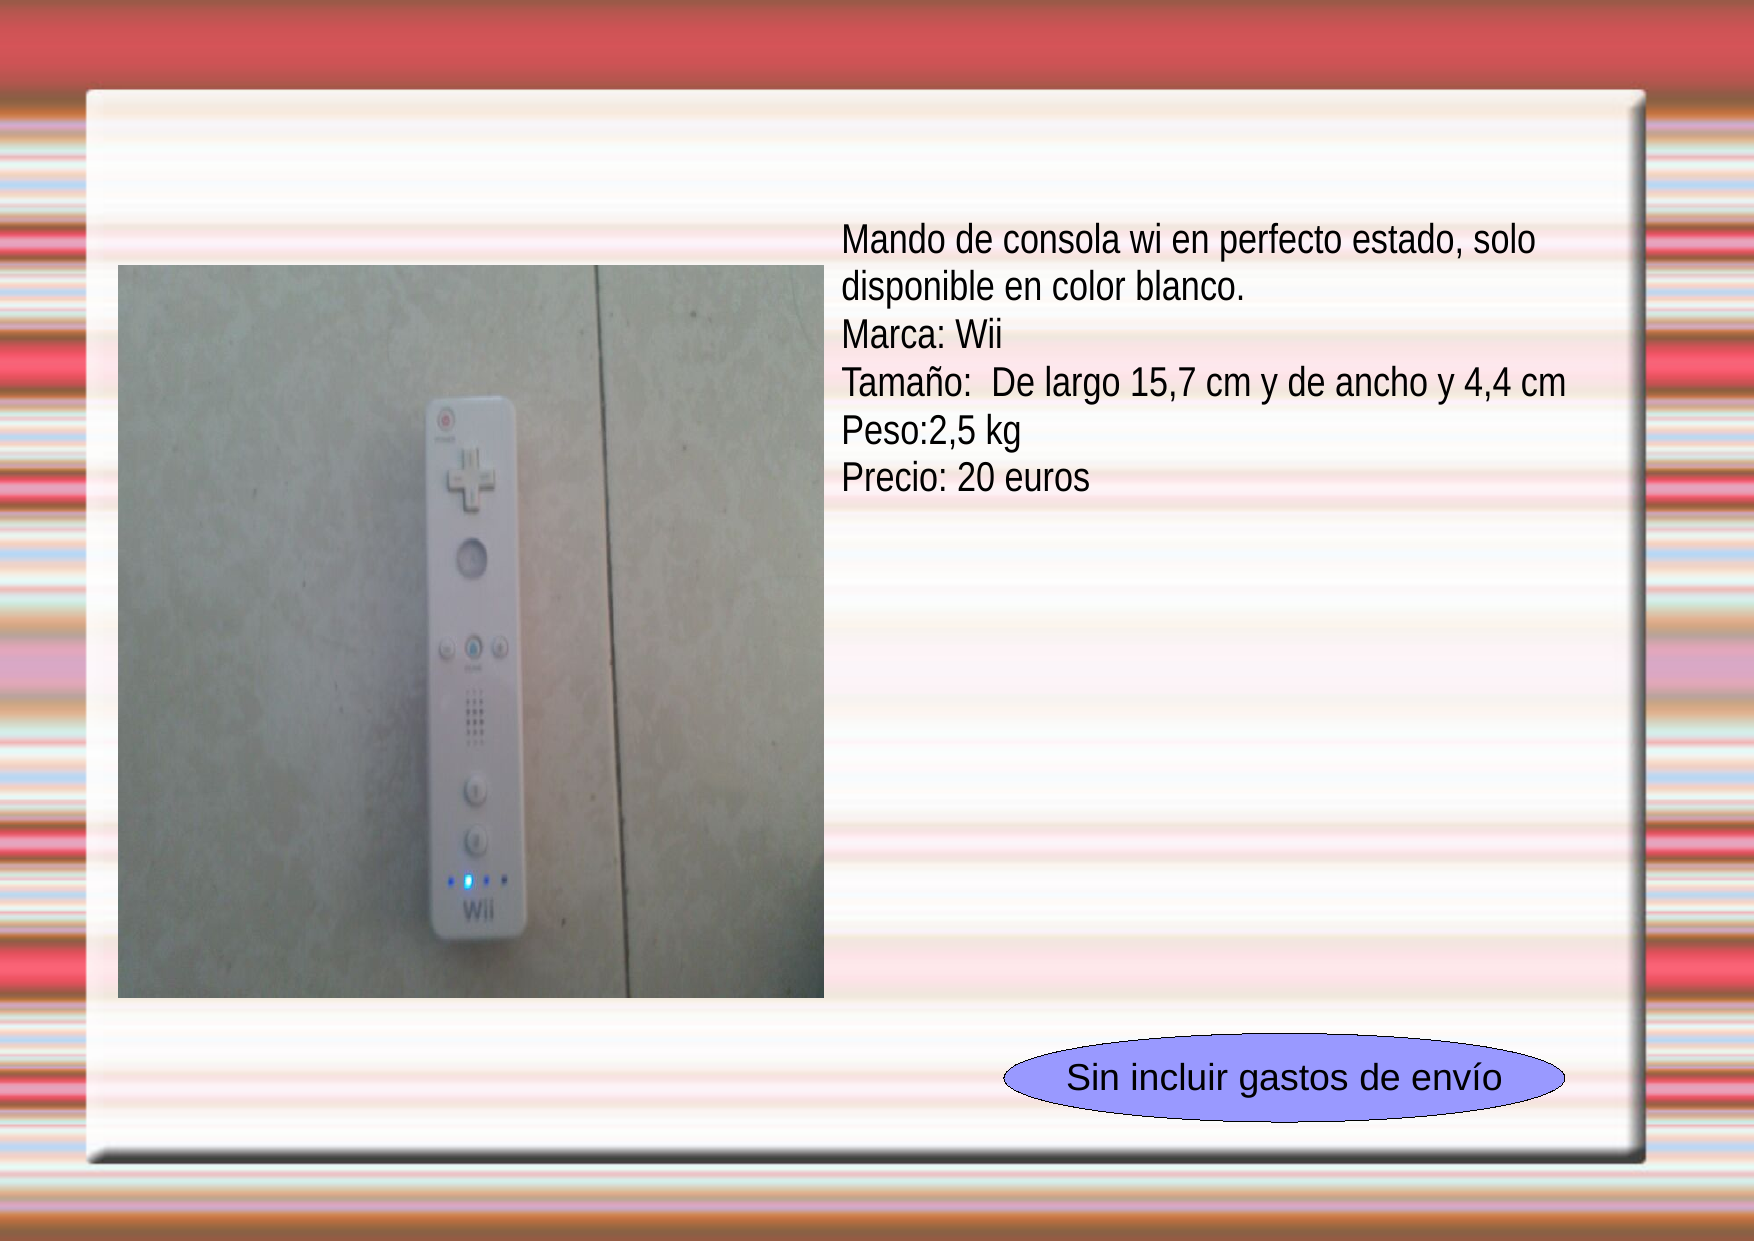

Mando de consola wi en perfecto estado, solo disponible en color blanco.
Marca: Wii
Tamaño: De largo 15,7 cm y de ancho y 4,4 cm
Peso:2,5 kg
Precio: 20 euros
Sin incluir gastos de envío